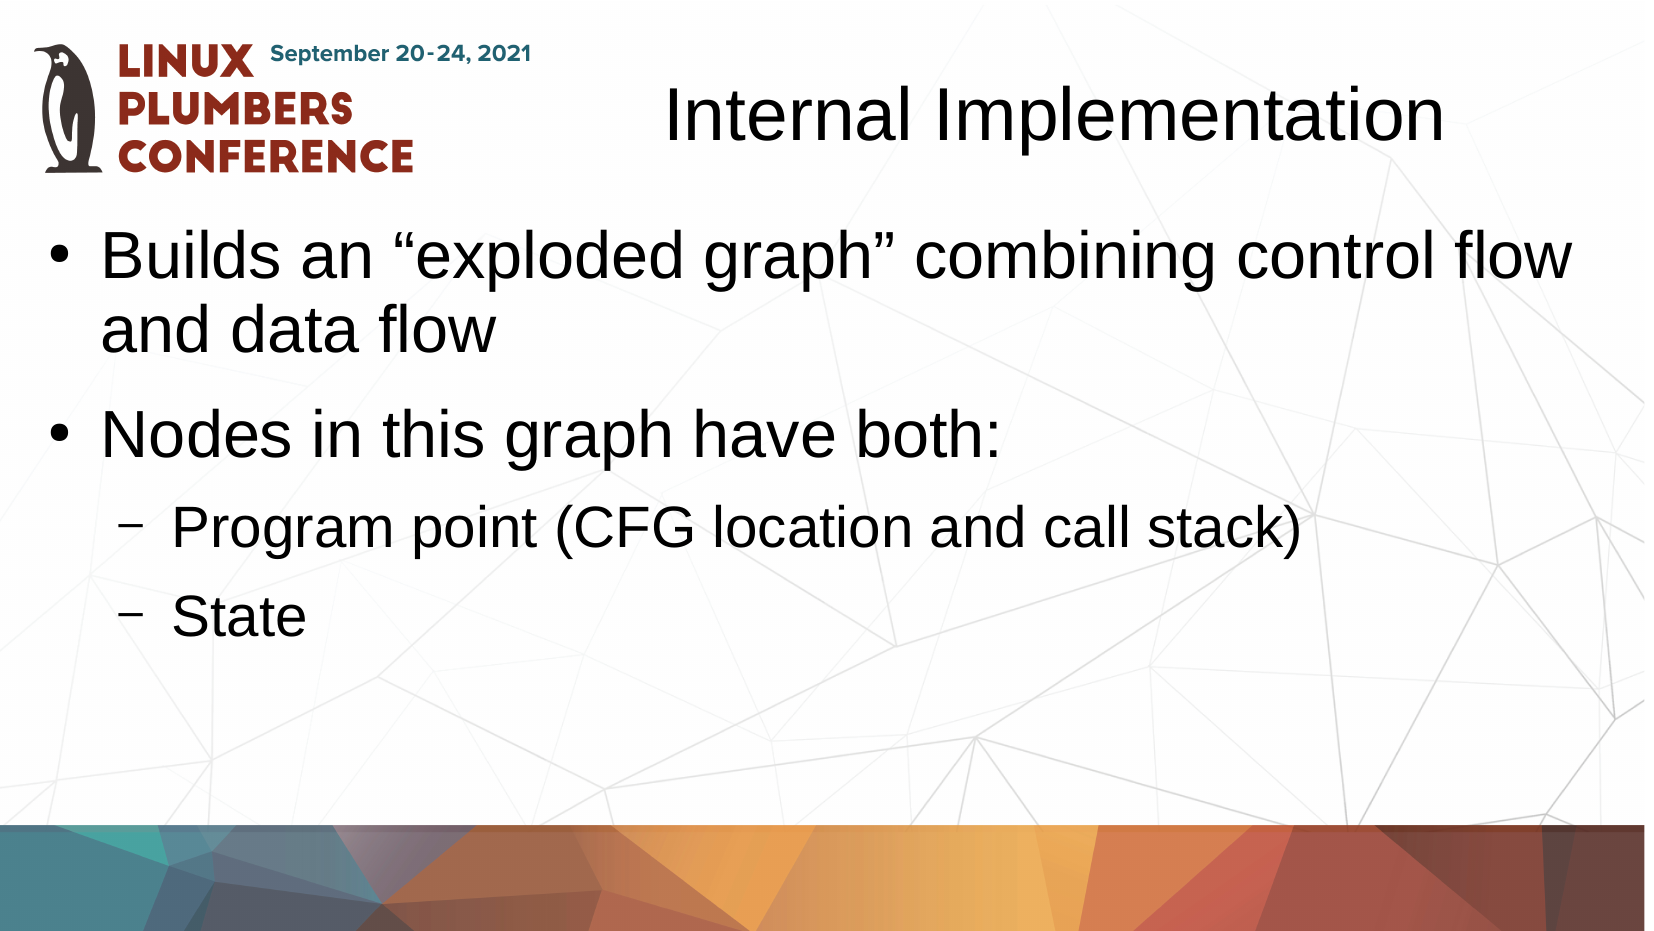

# Internal Implementation
Builds an “exploded graph” combining control flow and data flow
Nodes in this graph have both:
Program point (CFG location and call stack)
State